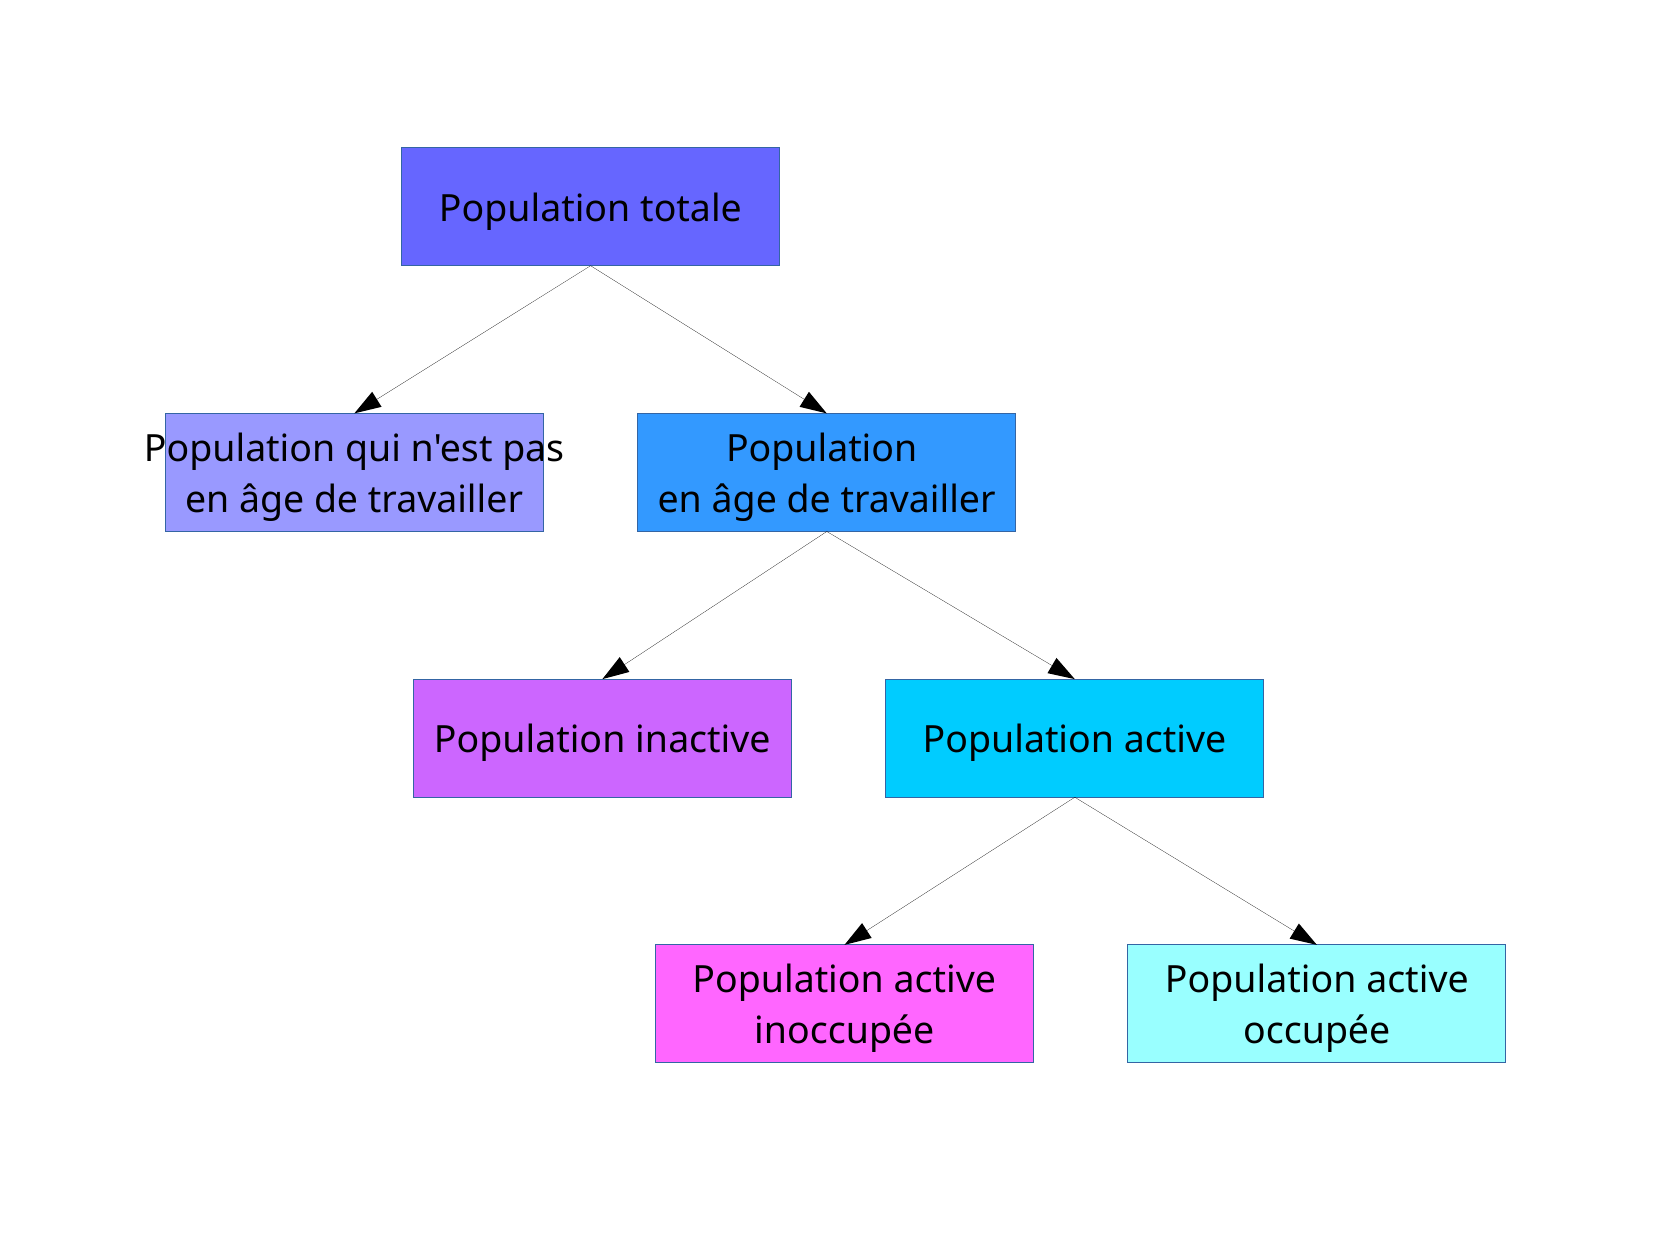

Population totale
Population qui n'est pas
en âge de travailler
Population
en âge de travailler
Population inactive
Population active
Population active
inoccupée
Population active
occupée